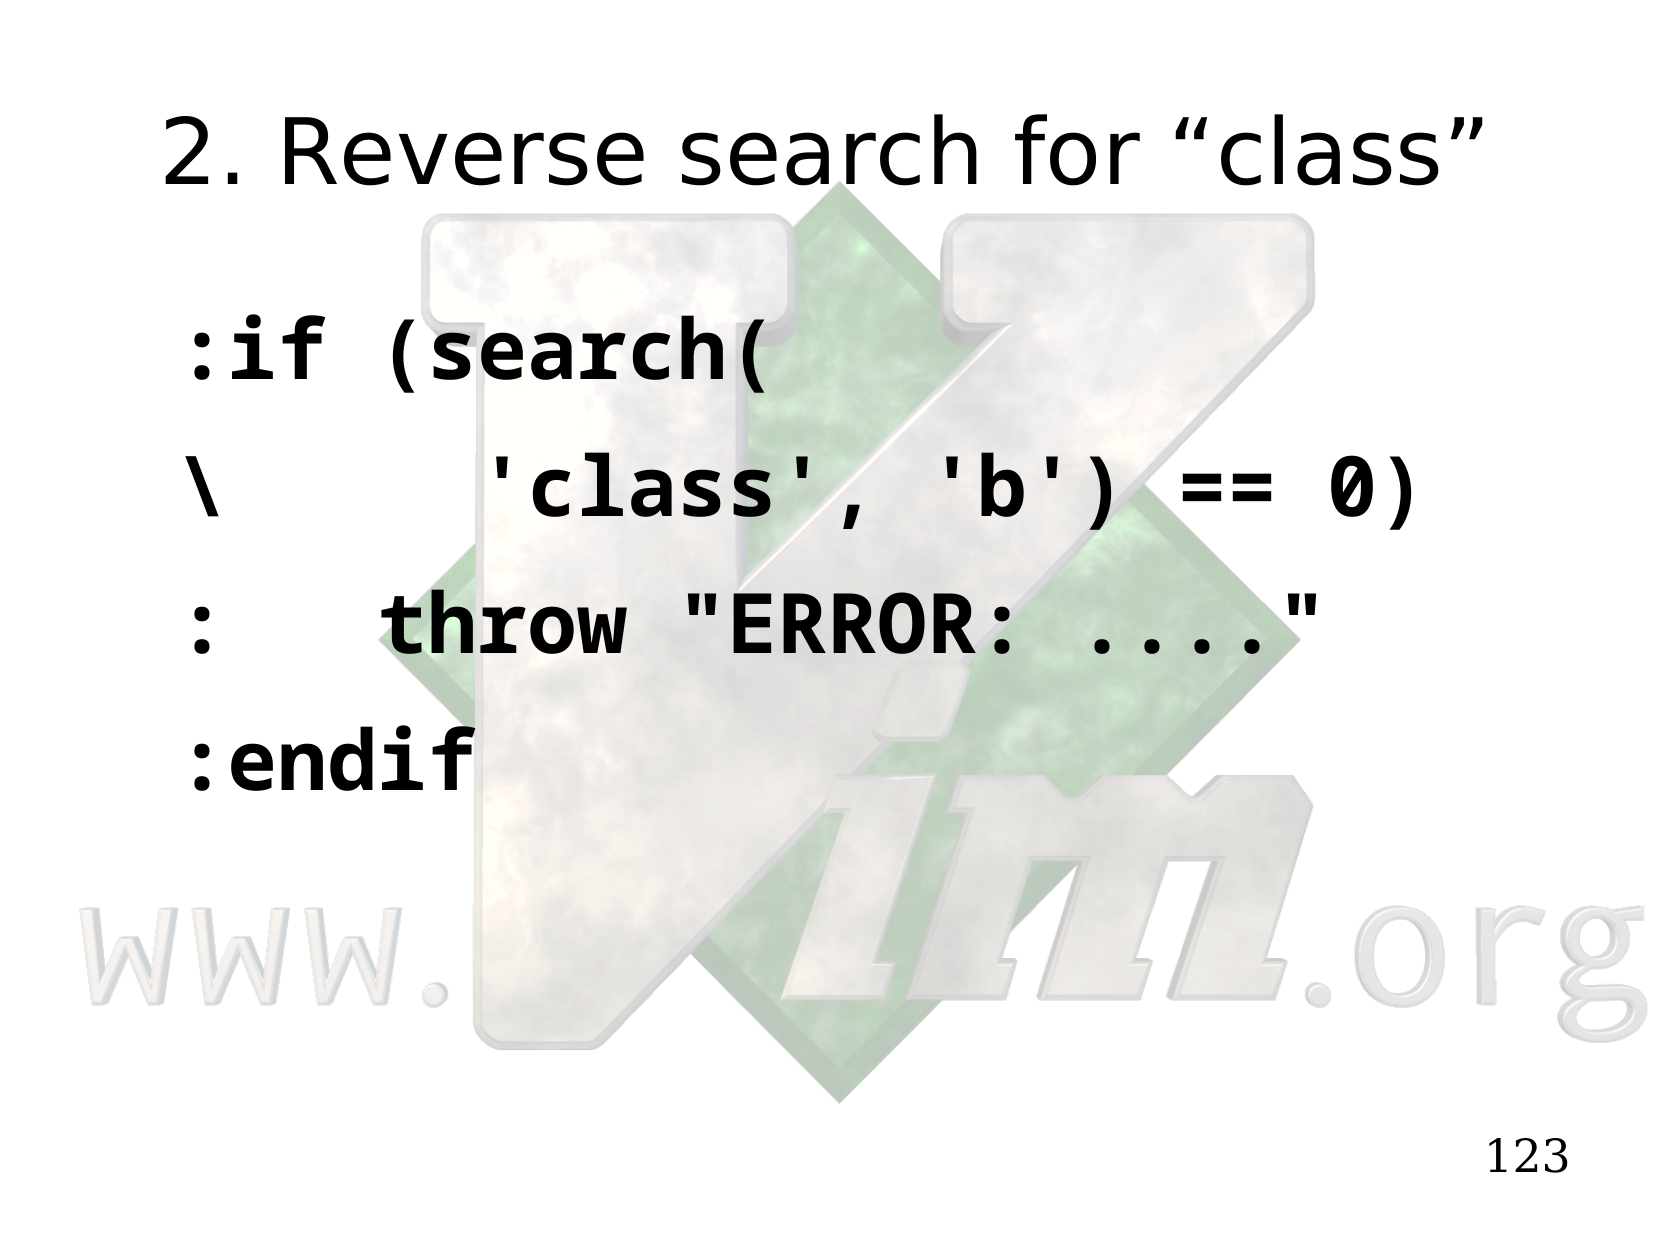

# 2. Reverse search for “class”
:if (search(
\ 'class', 'b') == 0)
: throw "ERROR: ...."
:endif
123